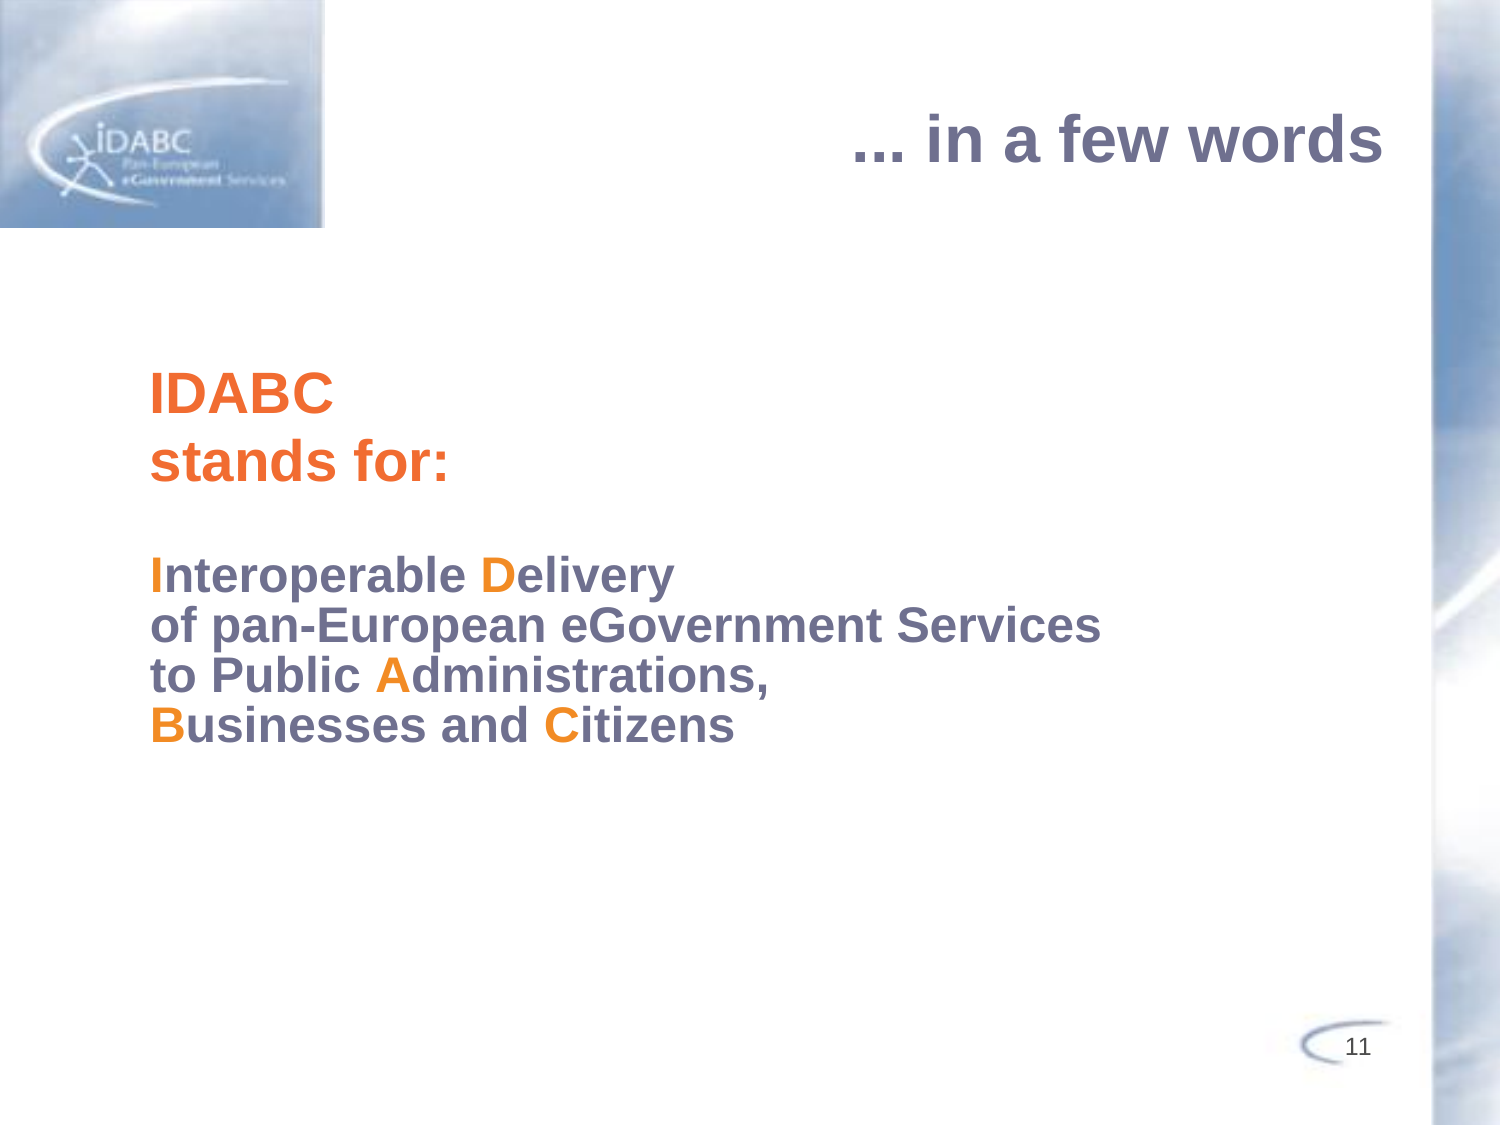

# ... in a few words
IDABC
stands for:
Interoperable Delivery
of pan-European eGovernment Services
to Public Administrations,
Businesses and Citizens
11